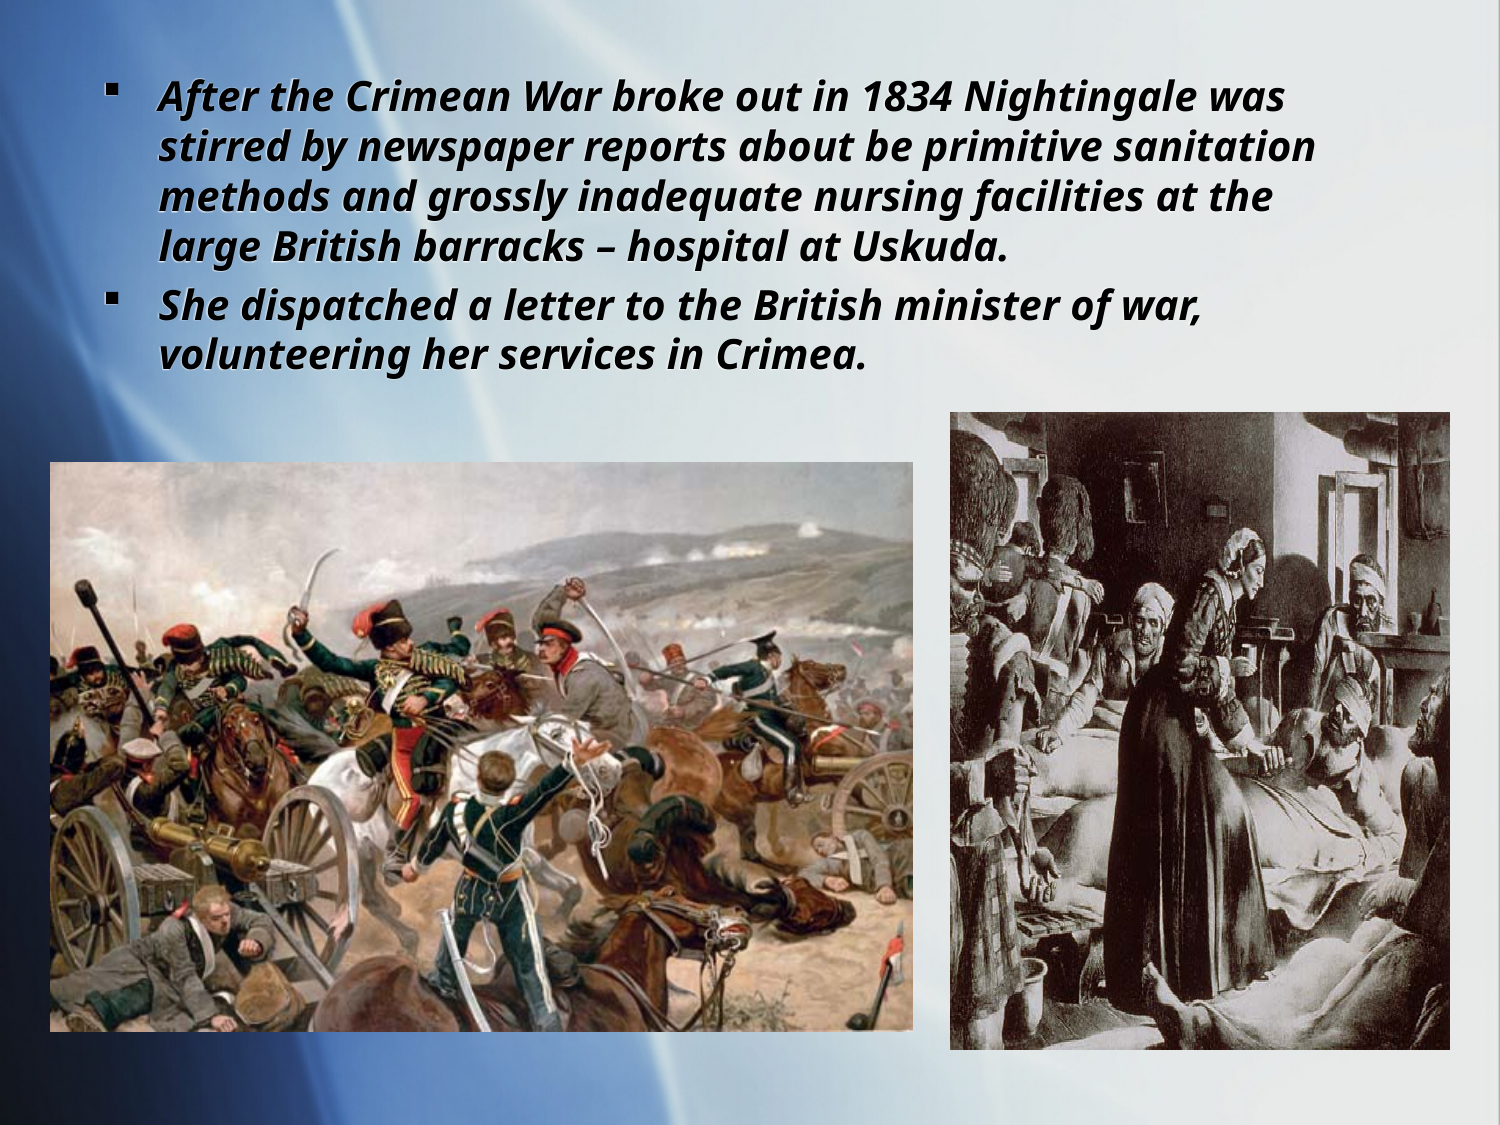

# After the Crimean War broke out in 1834 Nightingale was stirred by newspaper reports about be primitive sanitation methods and grossly inadequate nursing facilities at the large British barracks – hospital at Uskuda.
She dispatched a letter to the British minister of war, volunteering her services in Crimea.